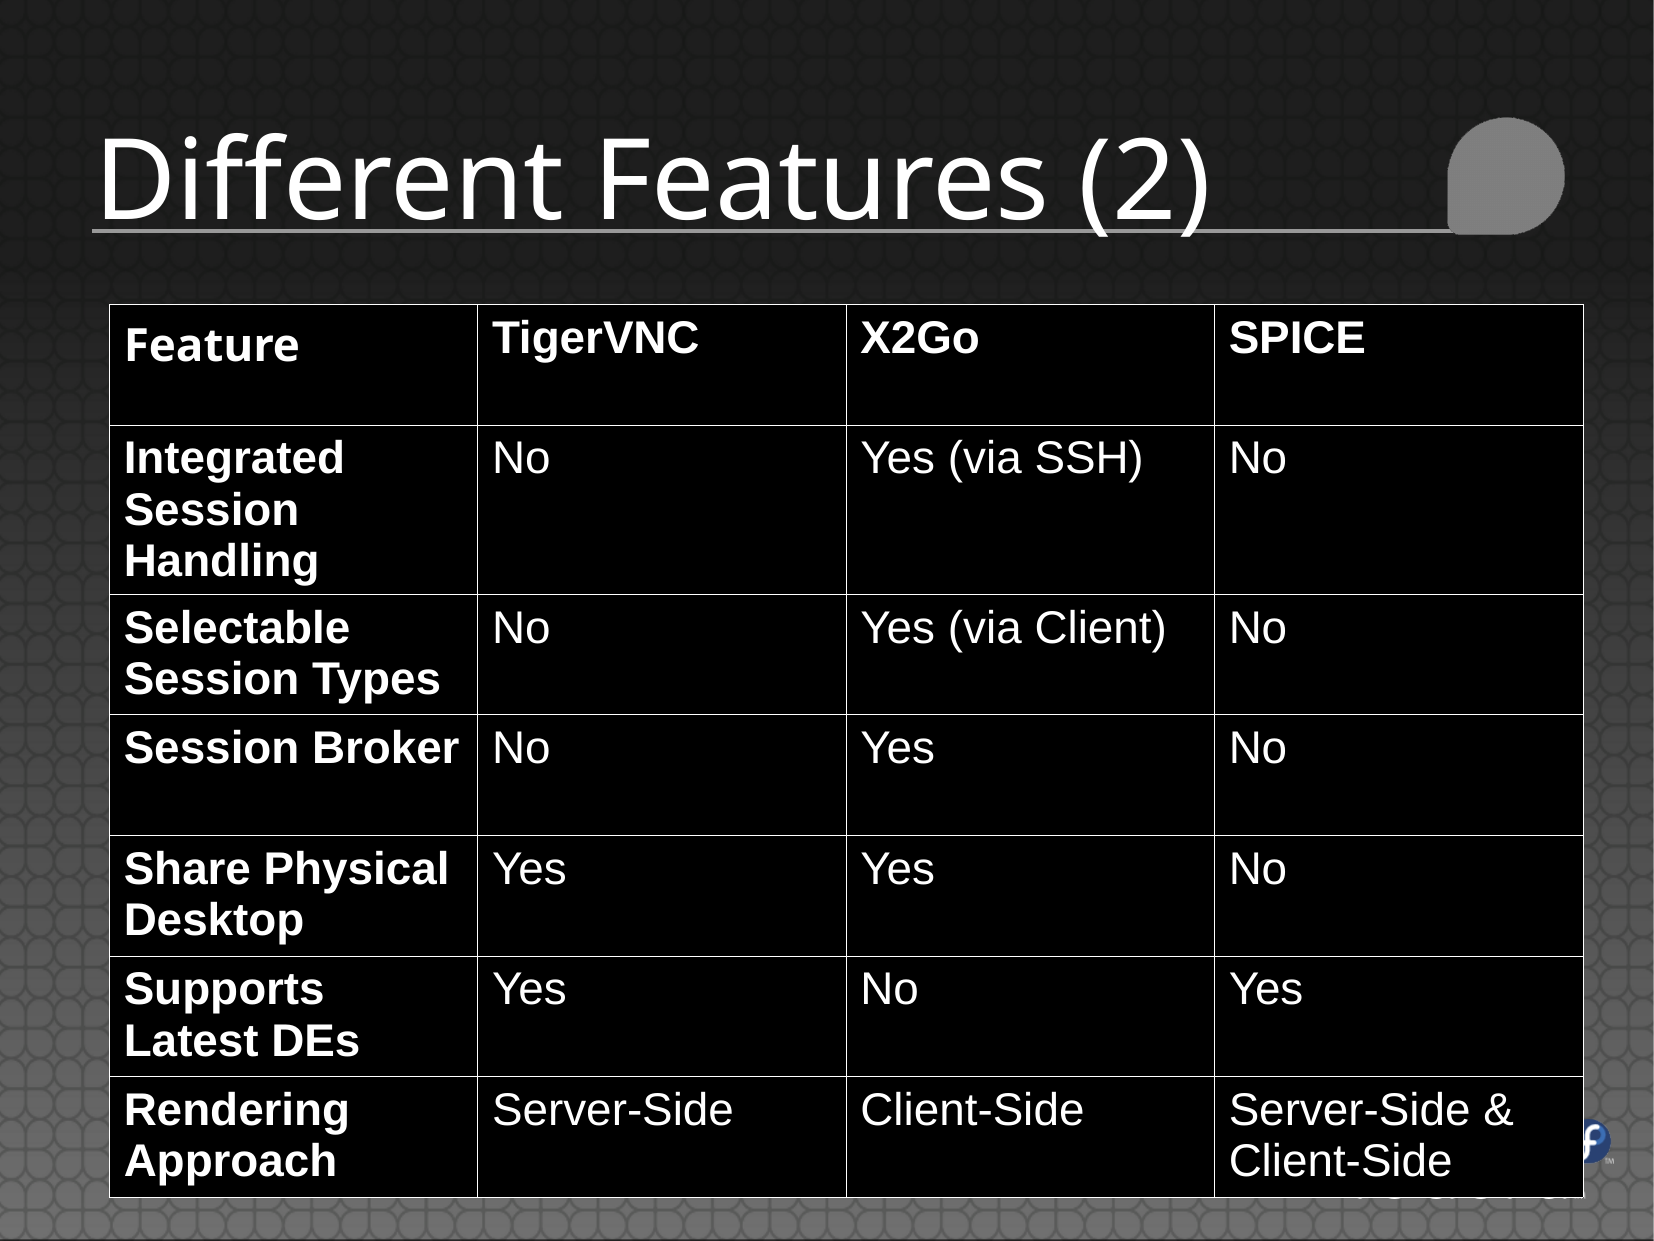

# Different Features (2)
| Feature | TigerVNC | X2Go | SPICE |
| --- | --- | --- | --- |
| Integrated Session Handling | No | Yes (via SSH) | No |
| Selectable Session Types | No | Yes (via Client) | No |
| Session Broker | No | Yes | No |
| Share Physical Desktop | Yes | Yes | No |
| Supports Latest DEs | Yes | No | Yes |
| Rendering Approach | Server-Side | Client-Side | Server-Side & Client-Side |